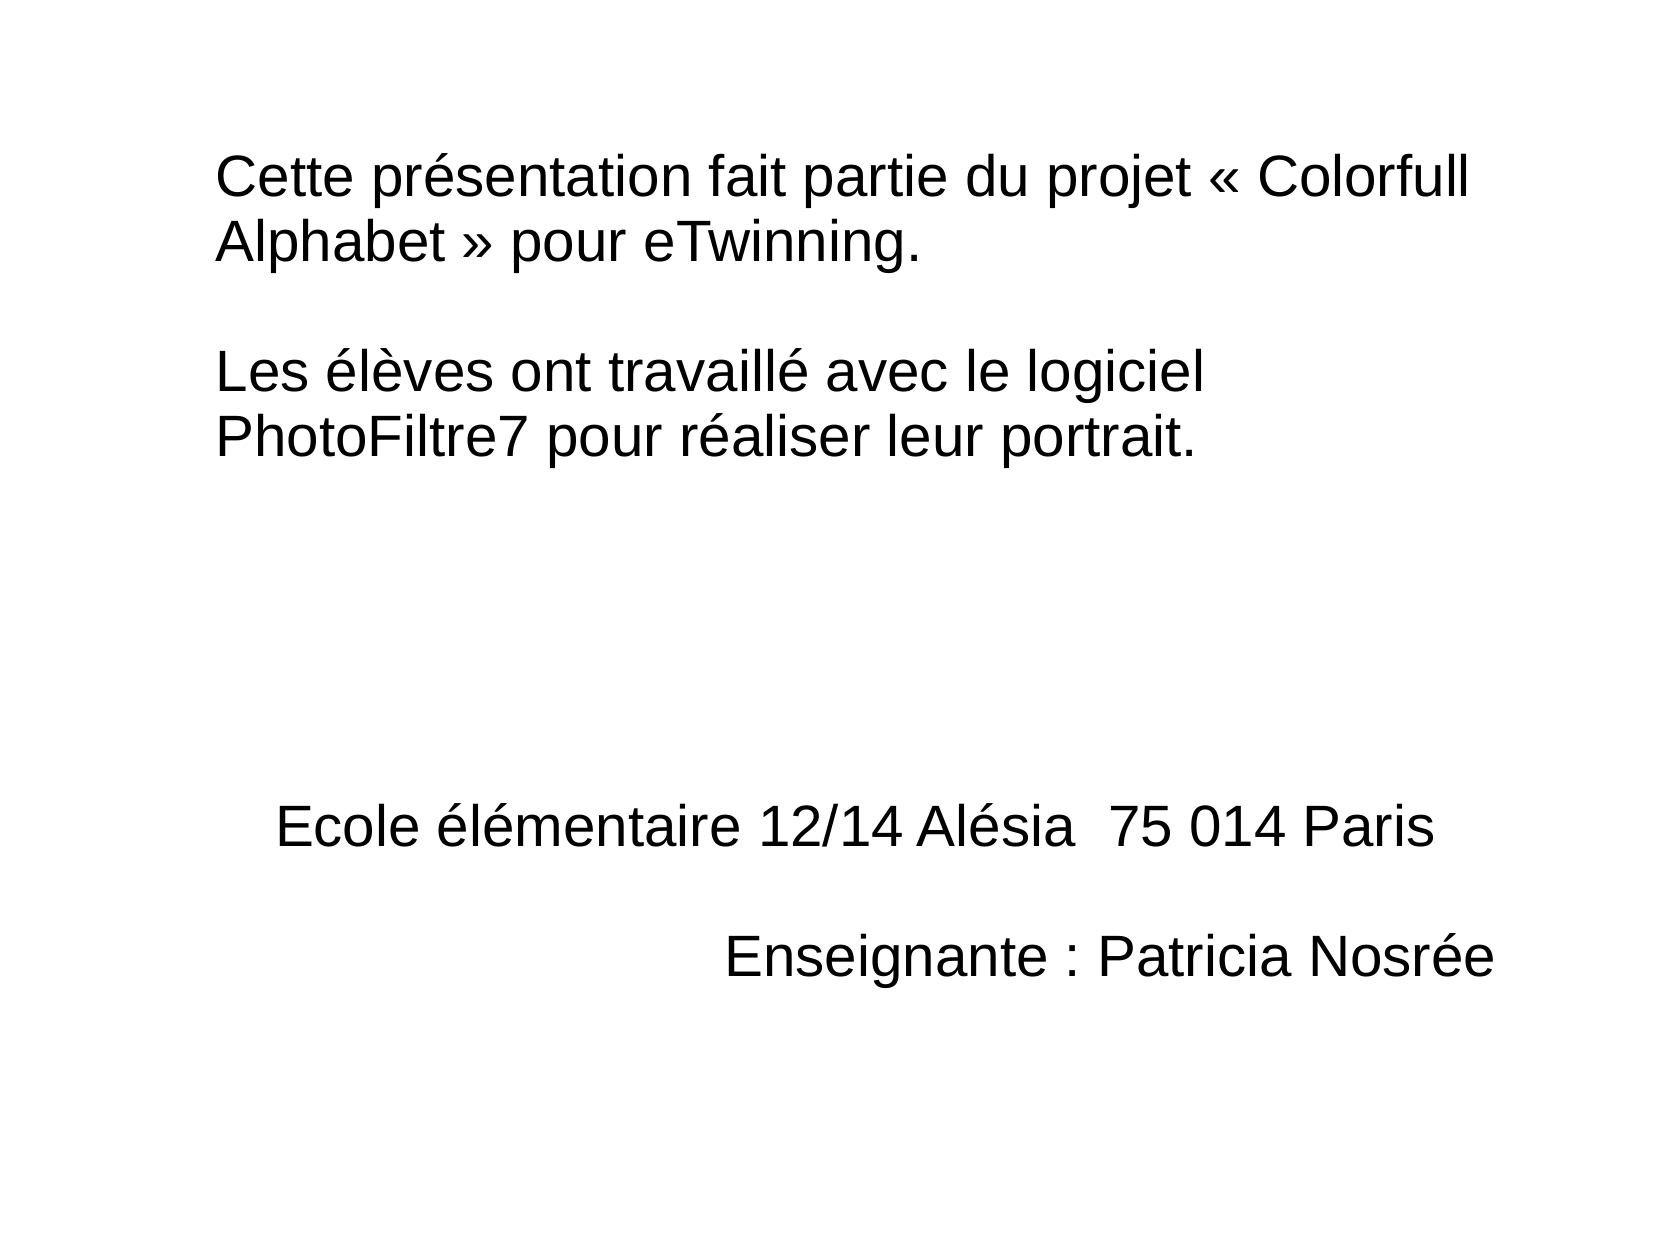

Cette présentation fait partie du projet « Colorfull Alphabet » pour eTwinning.
Les élèves ont travaillé avec le logiciel PhotoFiltre7 pour réaliser leur portrait.
Ecole élémentaire 12/14 Alésia 75 014 Paris
Enseignante : Patricia Nosrée